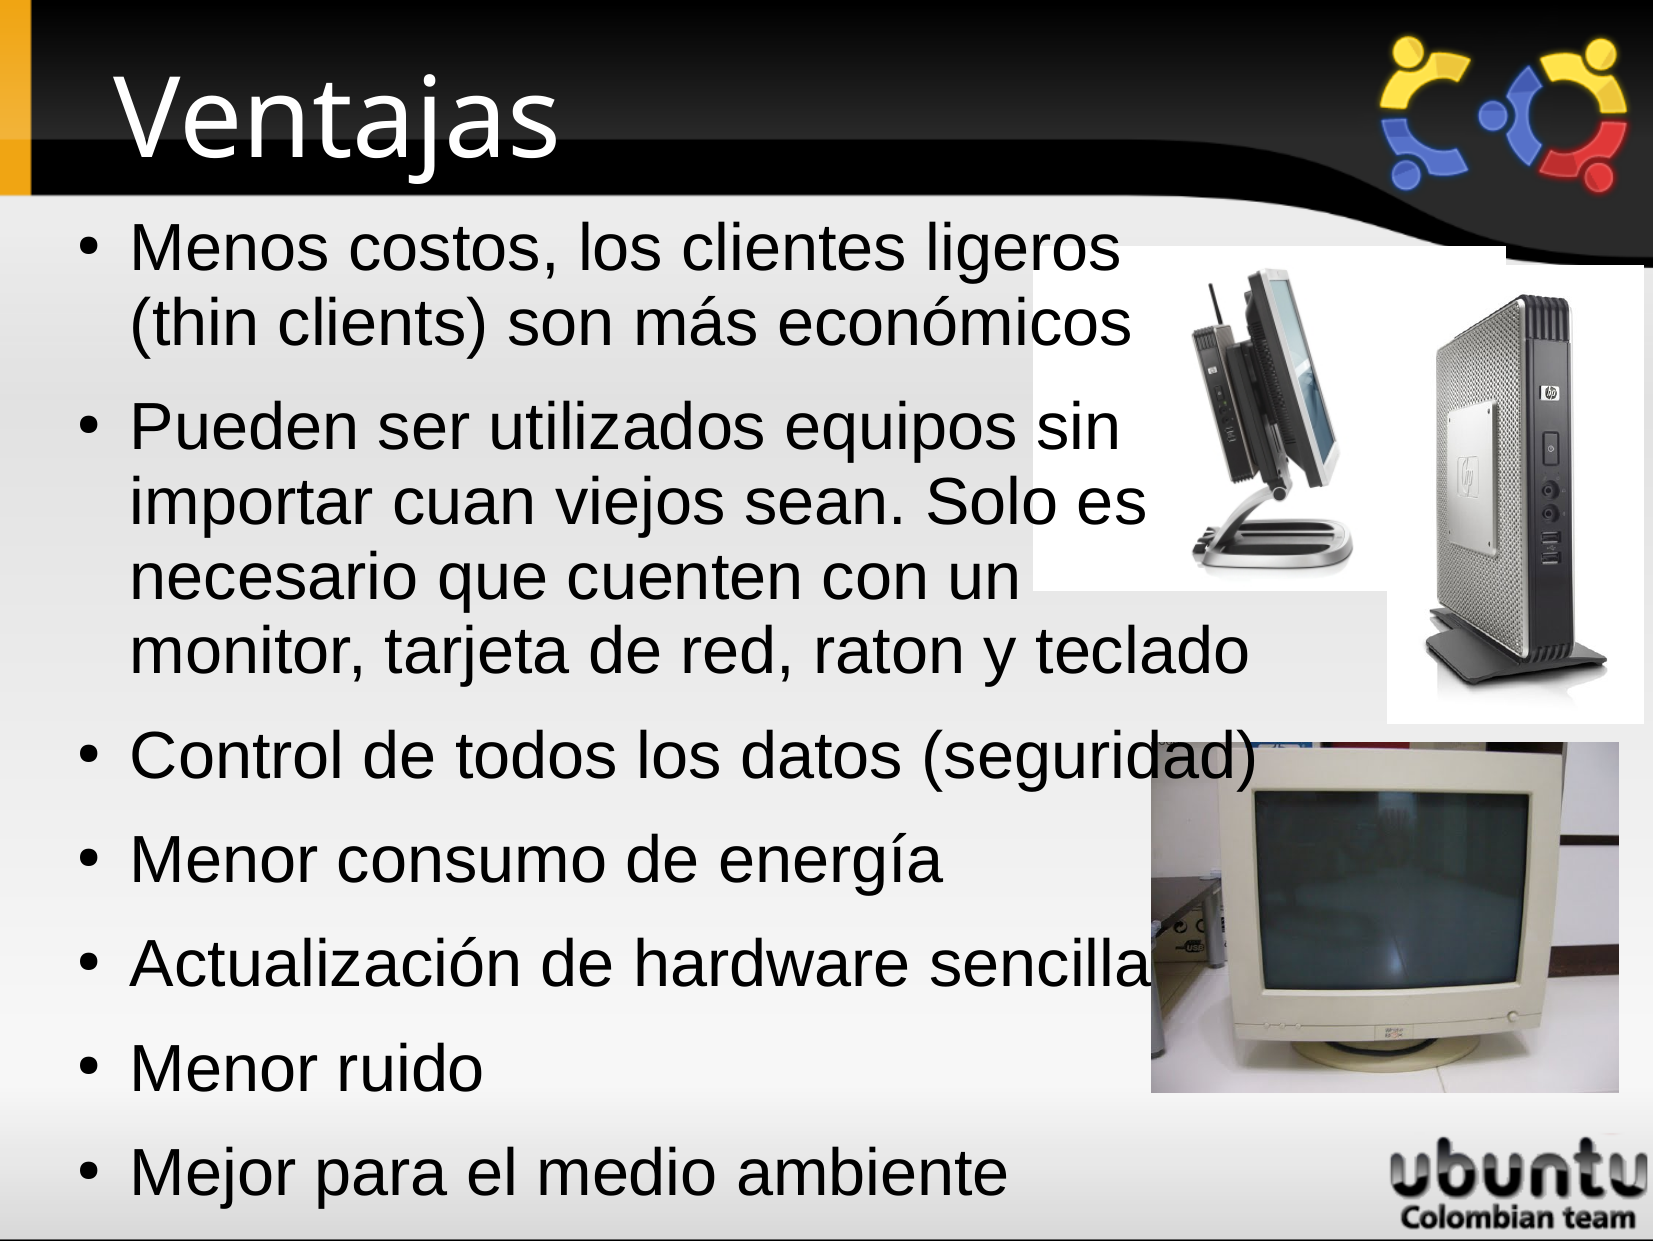

Ventajas
# Menos costos, los clientes ligeros (thin clients) son más económicos
Pueden ser utilizados equipos sin importar cuan viejos sean. Solo es necesario que cuenten con un monitor, tarjeta de red, raton y teclado
Control de todos los datos (seguridad)
Menor consumo de energía
Actualización de hardware sencilla
Menor ruido
Mejor para el medio ambiente